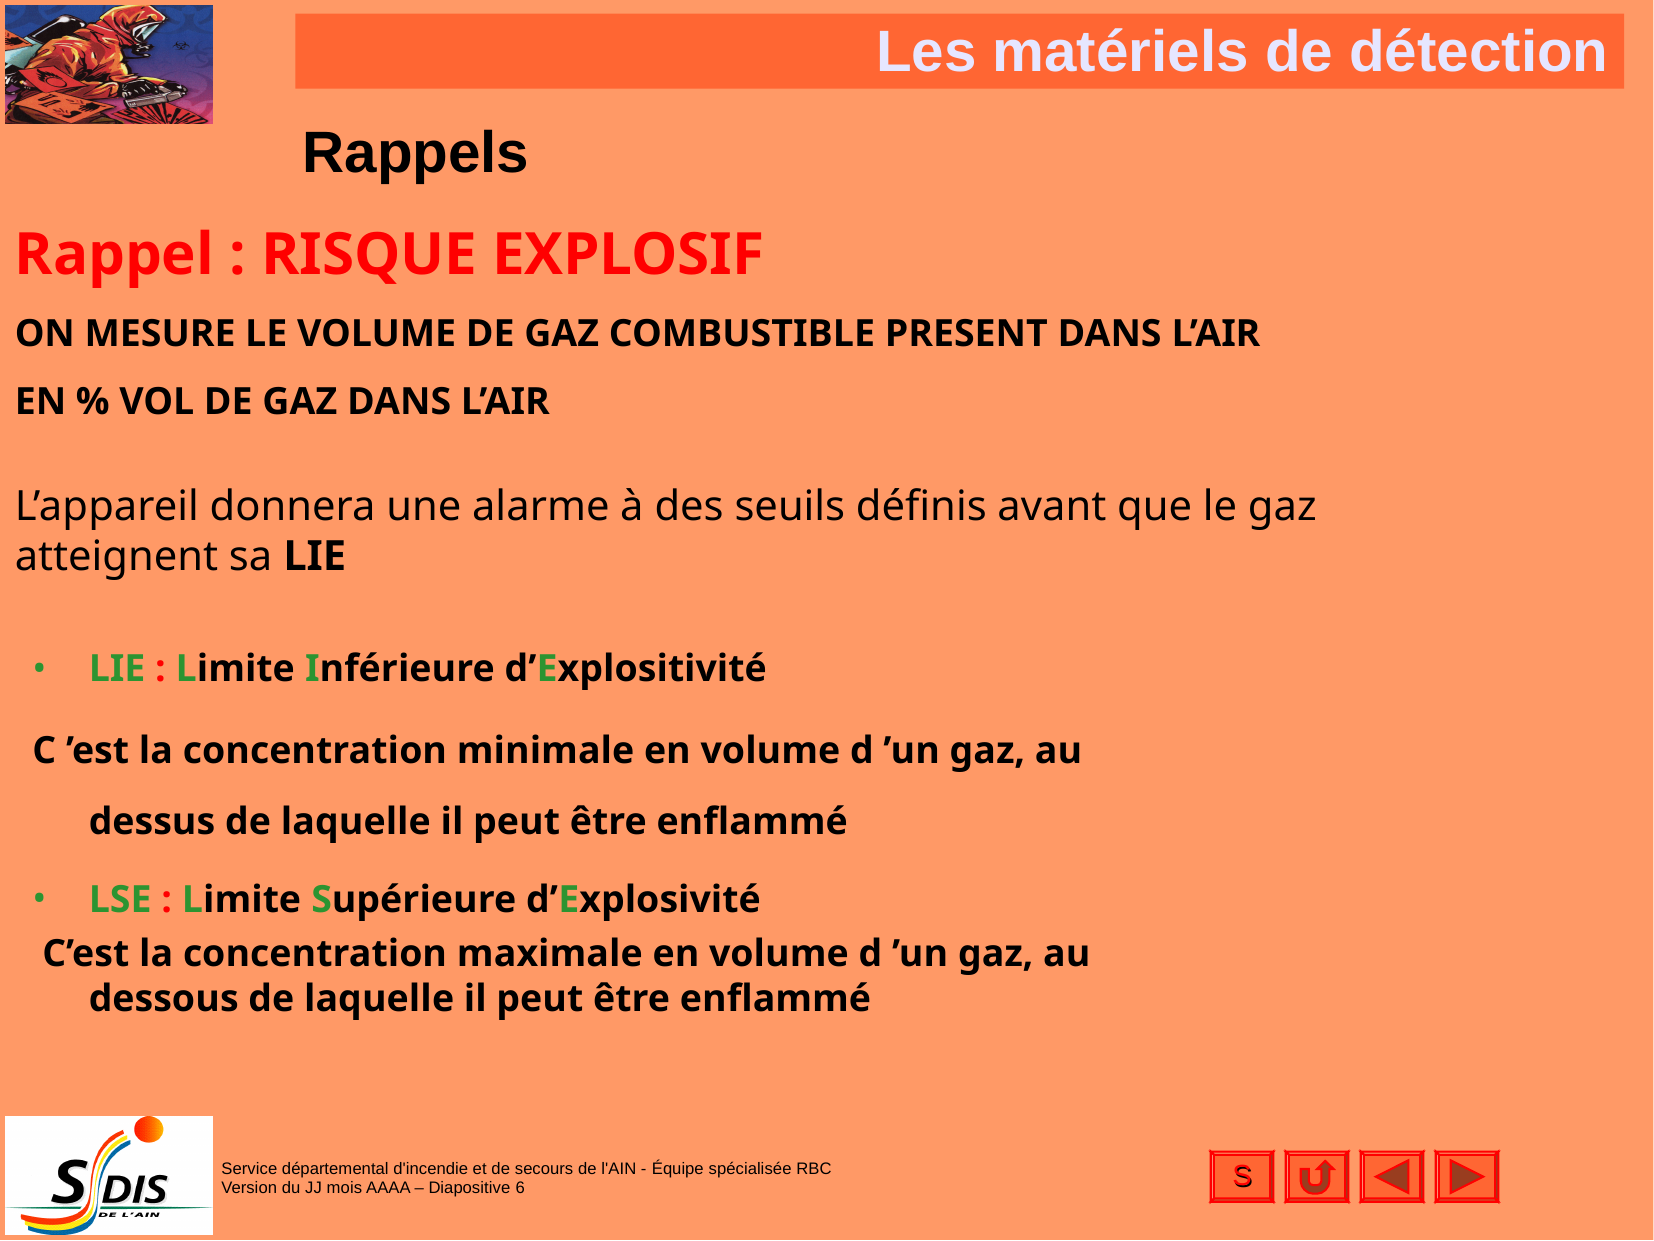

Les matériels de détection
Rappels
Rappel : RISQUE EXPLOSIF
ON MESURE LE VOLUME DE GAZ COMBUSTIBLE PRESENT DANS L’AIR
EN % VOL DE GAZ DANS L’AIR
L’appareil donnera une alarme à des seuils définis avant que le gaz atteignent sa LIE
#
LIE : Limite Inférieure d’Explositivité
C ’est la concentration minimale en volume d ’un gaz, au dessus de laquelle il peut être enflammé
LSE : Limite Supérieure d’Explosivité
 C’est la concentration maximale en volume d ’un gaz, au dessous de laquelle il peut être enflammé